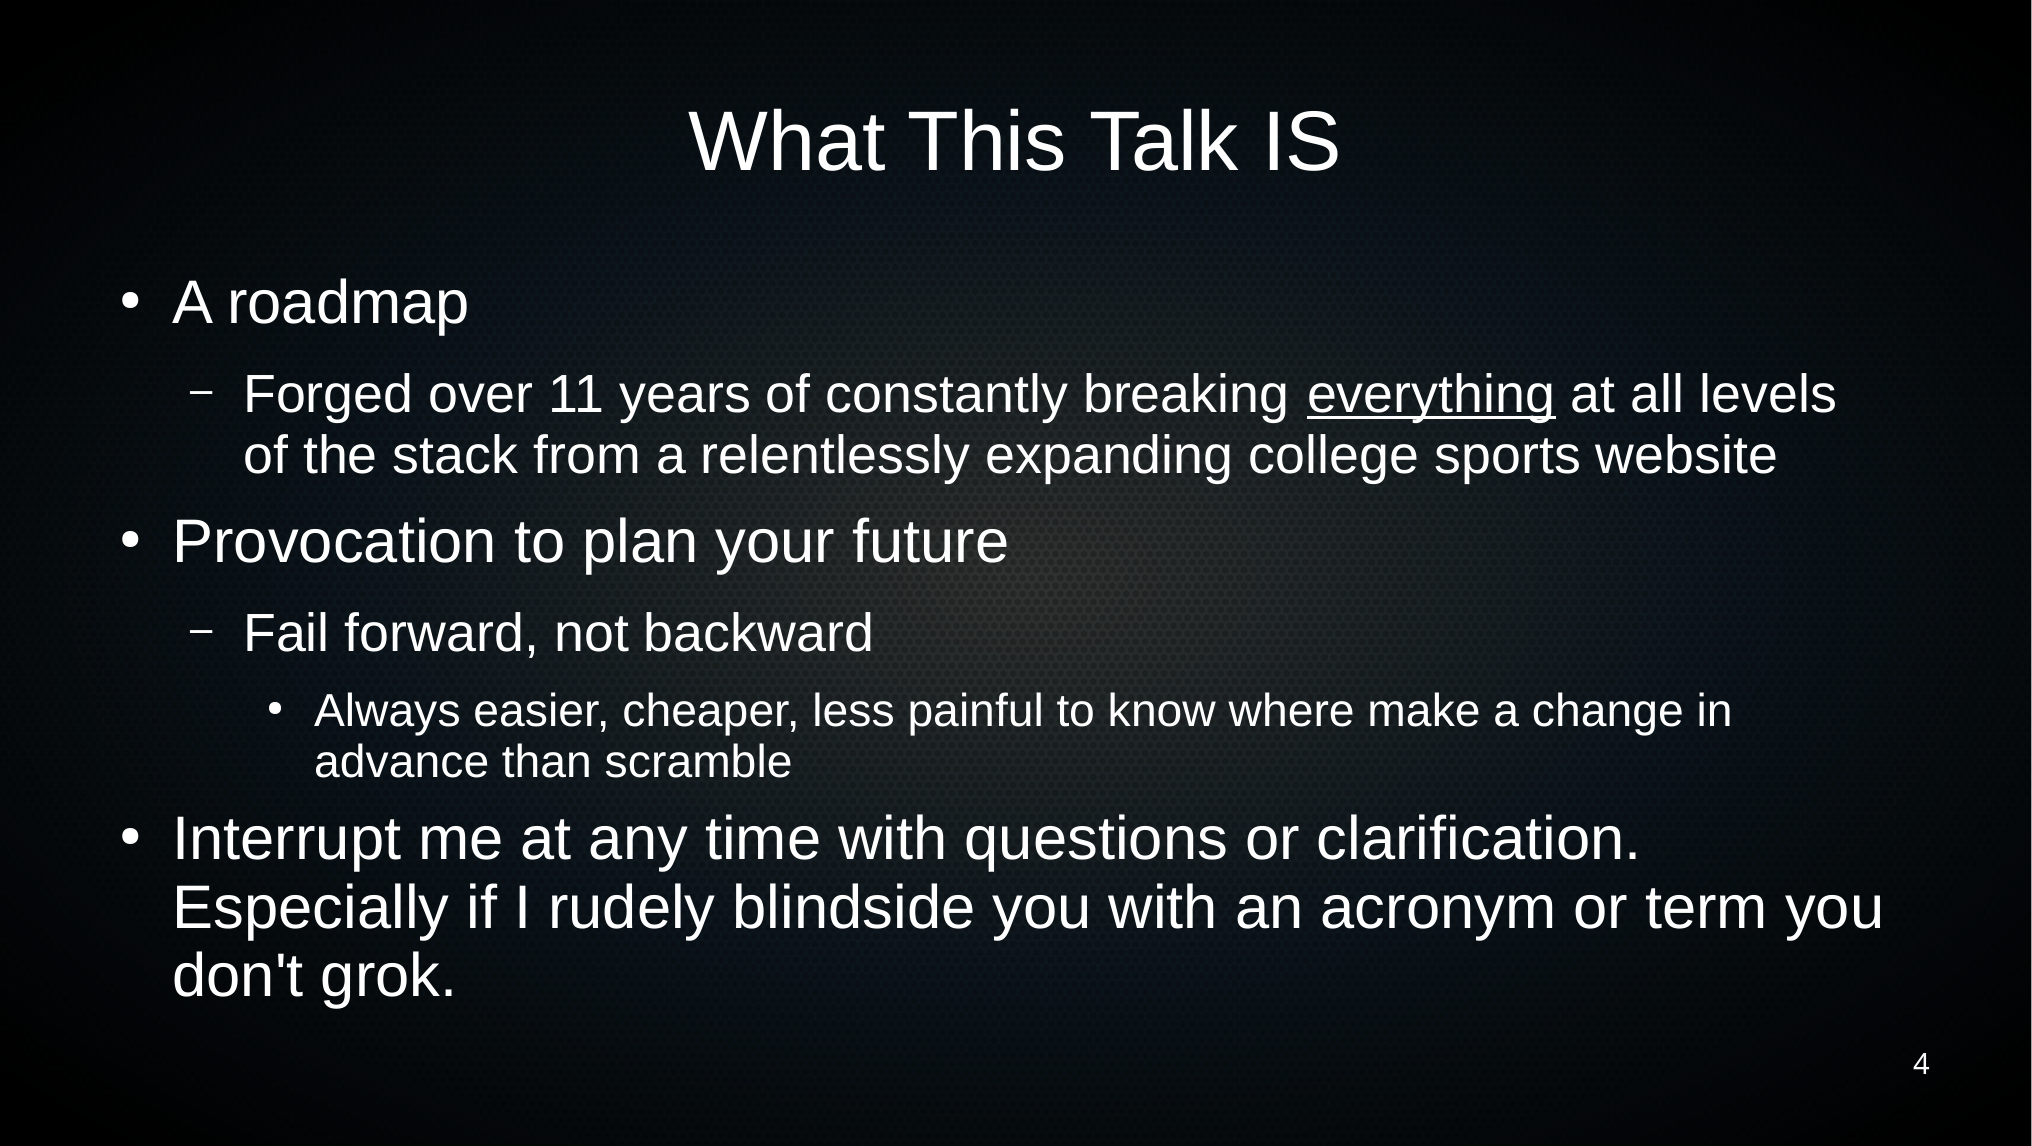

# What This Talk IS
A roadmap
Forged over 11 years of constantly breaking everything at all levels of the stack from a relentlessly expanding college sports website
Provocation to plan your future
Fail forward, not backward
Always easier, cheaper, less painful to know where make a change in advance than scramble
Interrupt me at any time with questions or clarification. Especially if I rudely blindside you with an acronym or term you don't grok.
4